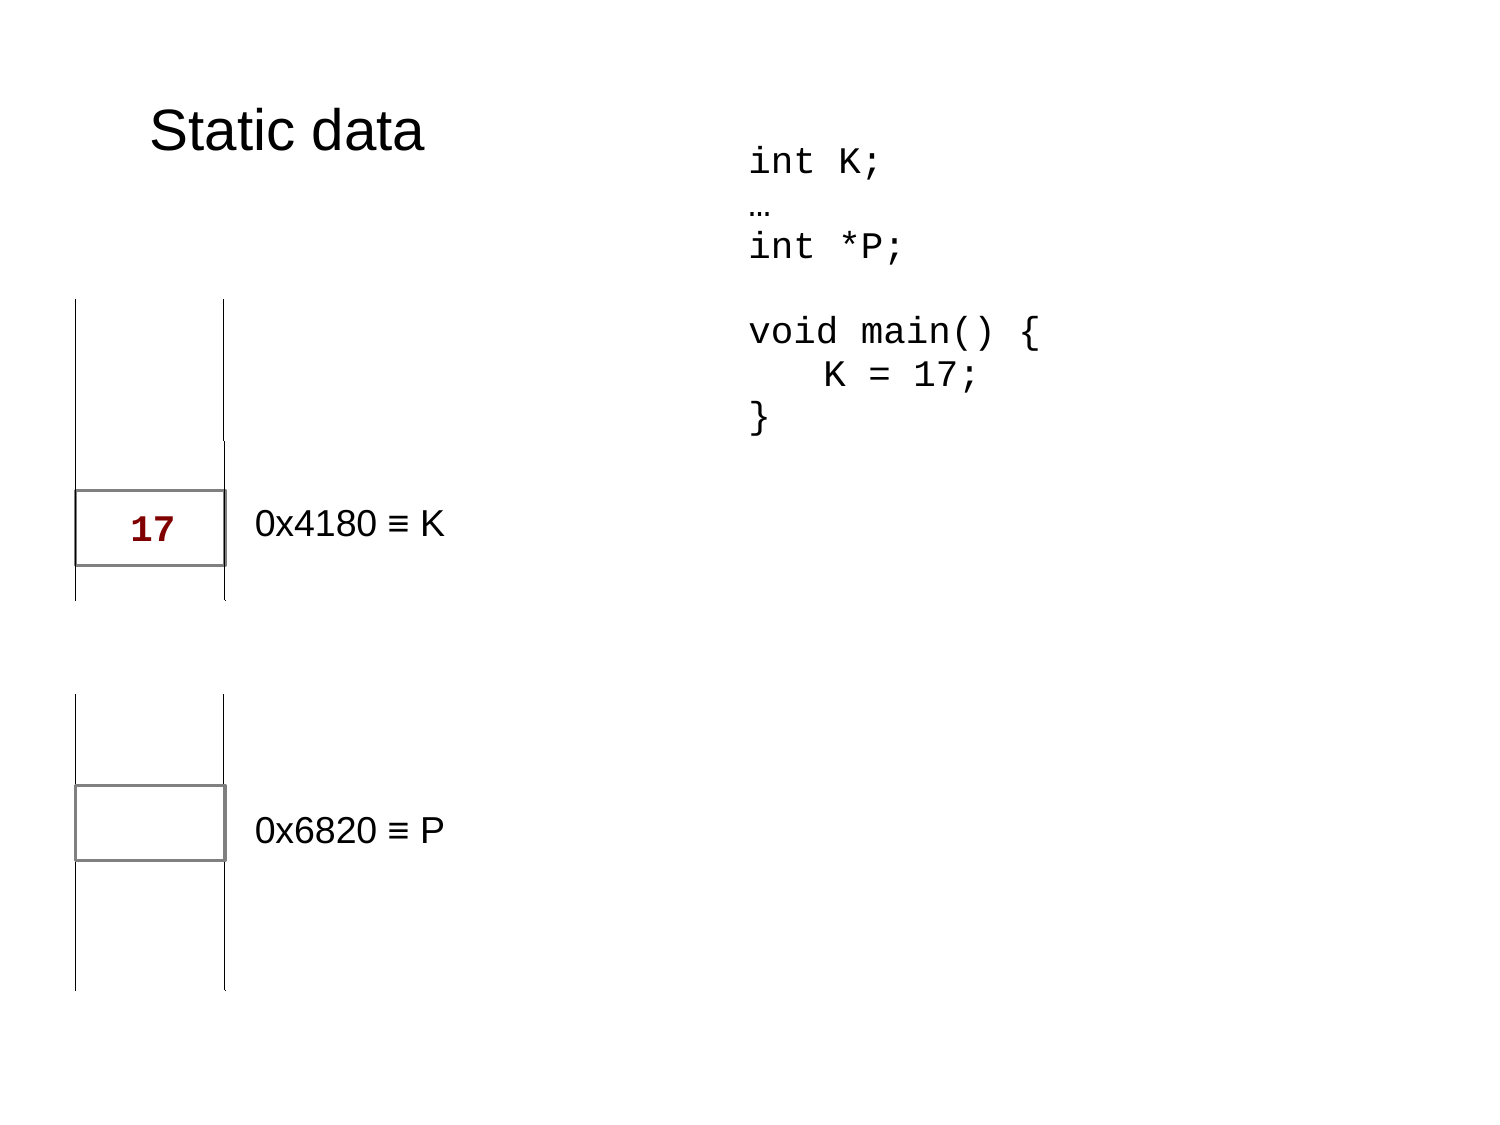

Static data
int K;
…
int *P;
void main() {
	K = 17;
}
0x4180 ≡ K
17
0x6820 ≡ P